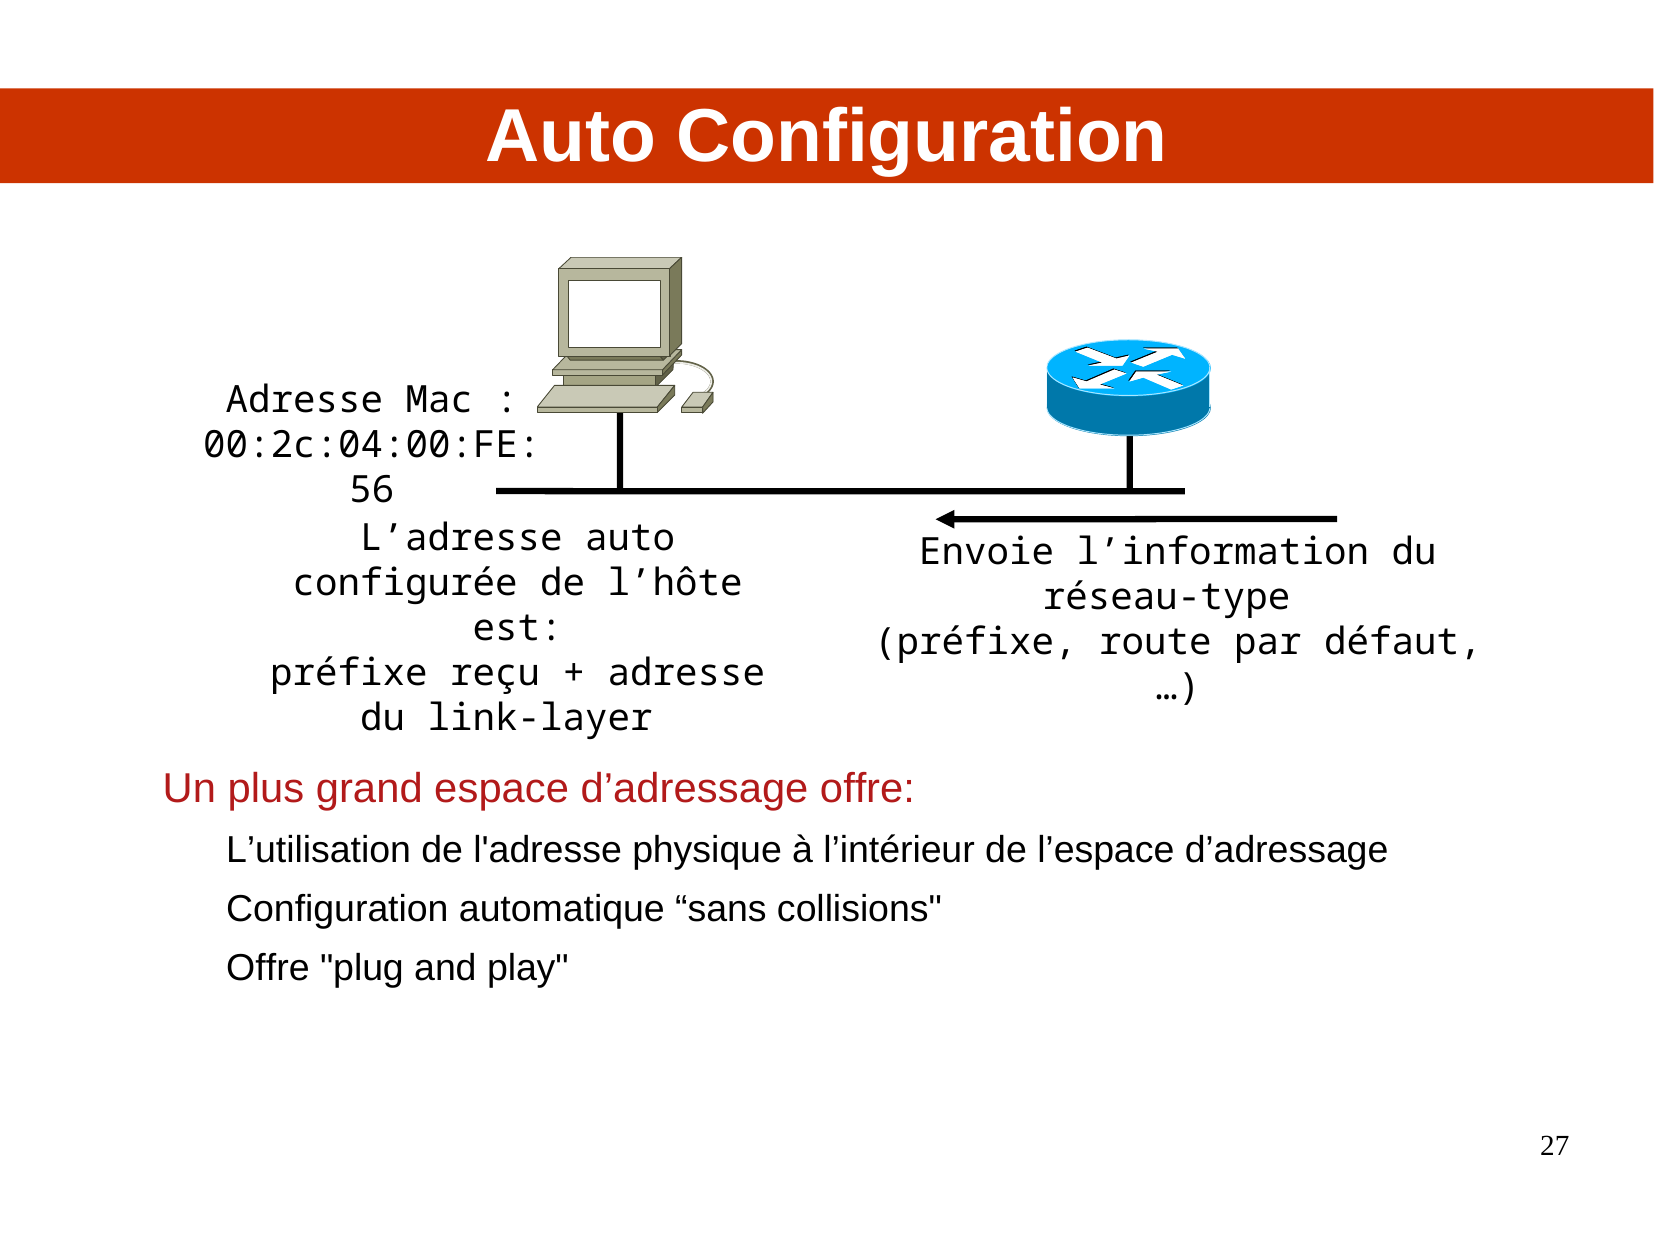

# Auto Configuration
Adresse Mac : 00:2c:04:00:FE:56
L’adresse auto configurée de l’hôte est:
préfixe reçu + adresse du link-layer
Envoie l’information du réseau-type
(préfixe, route par défaut, …)‏
 Un plus grand espace d’adressage offre:
L’utilisation de l'adresse physique à l’intérieur de l’espace d’adressage
Configuration automatique “sans collisions"
Offre "plug and play"